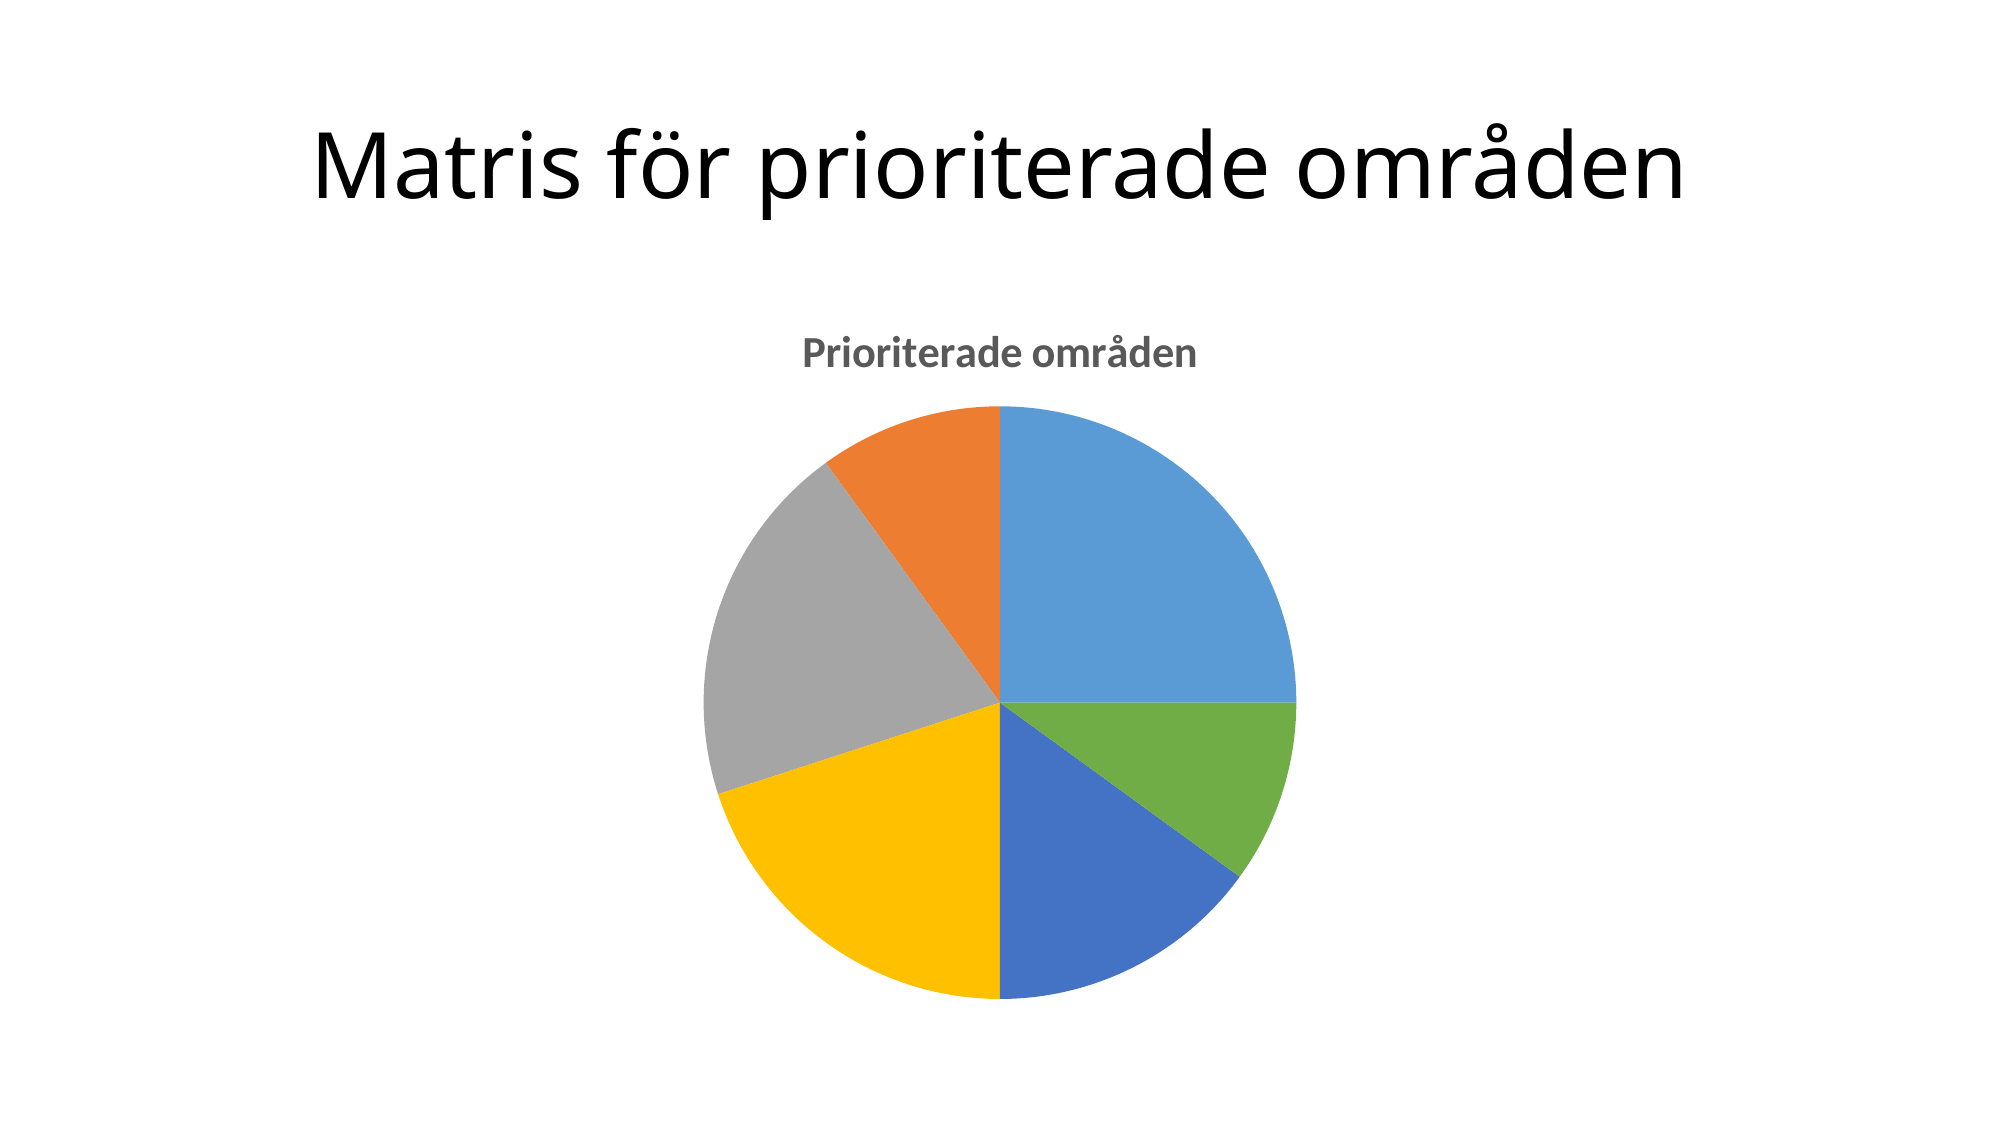

# Matris för prioriterade områden
### Chart: Prioriterade områden
| Category | Prioriterade områden |
|---|---|
| Kontinuitet i tävlingsverksamheten | 0.25 |
| Kontinuitet i ledning med tillhörande stöd | 0.1 |
| Elitstöd | 0.2 |
| Breddverksamhet | 0.2 |
| Barn- och ungdomsverksamhet | 0.15 |
| Utbyggd organisation | 0.1 |